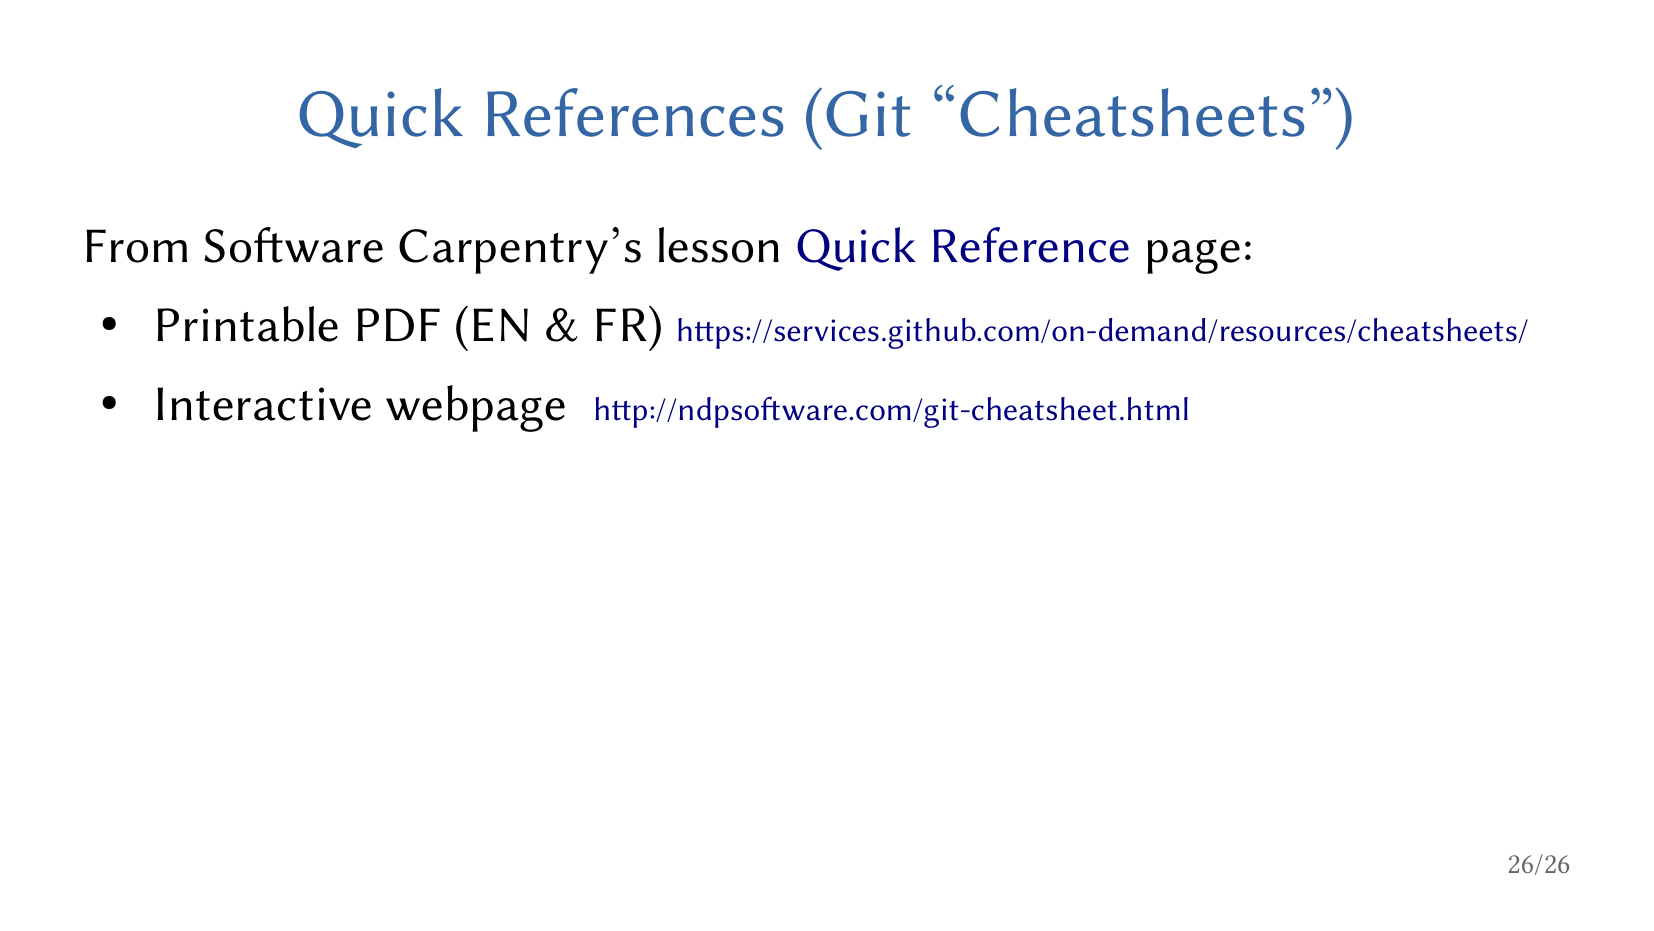

# Quick References (Git “Cheatsheets”)
From Software Carpentry’s lesson Quick Reference page:
Printable PDF (EN & FR) https://services.github.com/on-demand/resources/cheatsheets/
Interactive webpage http://ndpsoftware.com/git-cheatsheet.html
26